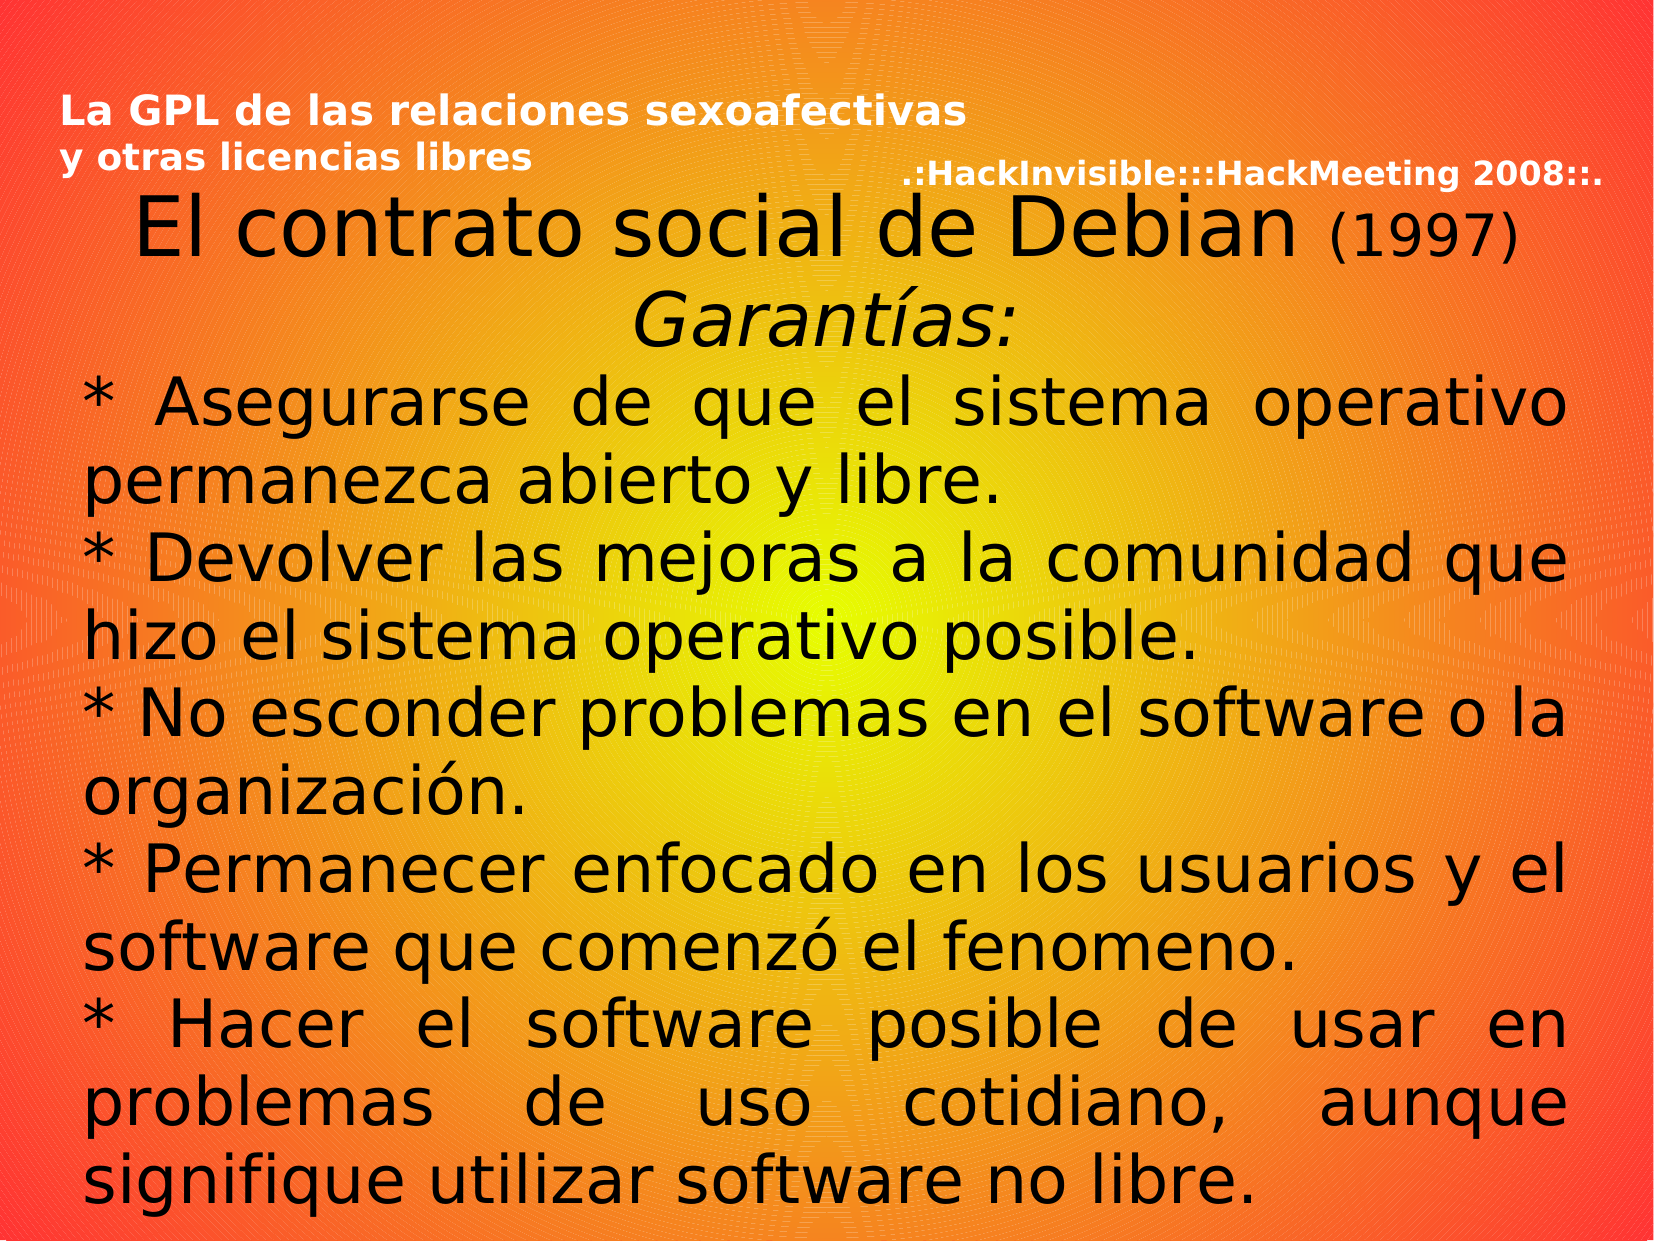

#
La GPL de las relaciones sexoafectivas
y otras licencias libres
.:HackInvisible:::HackMeeting 2008::.
El contrato social de Debian (1997)
Garantías:
* Asegurarse de que el sistema operativo permanezca abierto y libre.
* Devolver las mejoras a la comunidad que hizo el sistema operativo posible.
* No esconder problemas en el software o la organización.
* Permanecer enfocado en los usuarios y el software que comenzó el fenomeno.
* Hacer el software posible de usar en problemas de uso cotidiano, aunque signifique utilizar software no libre.